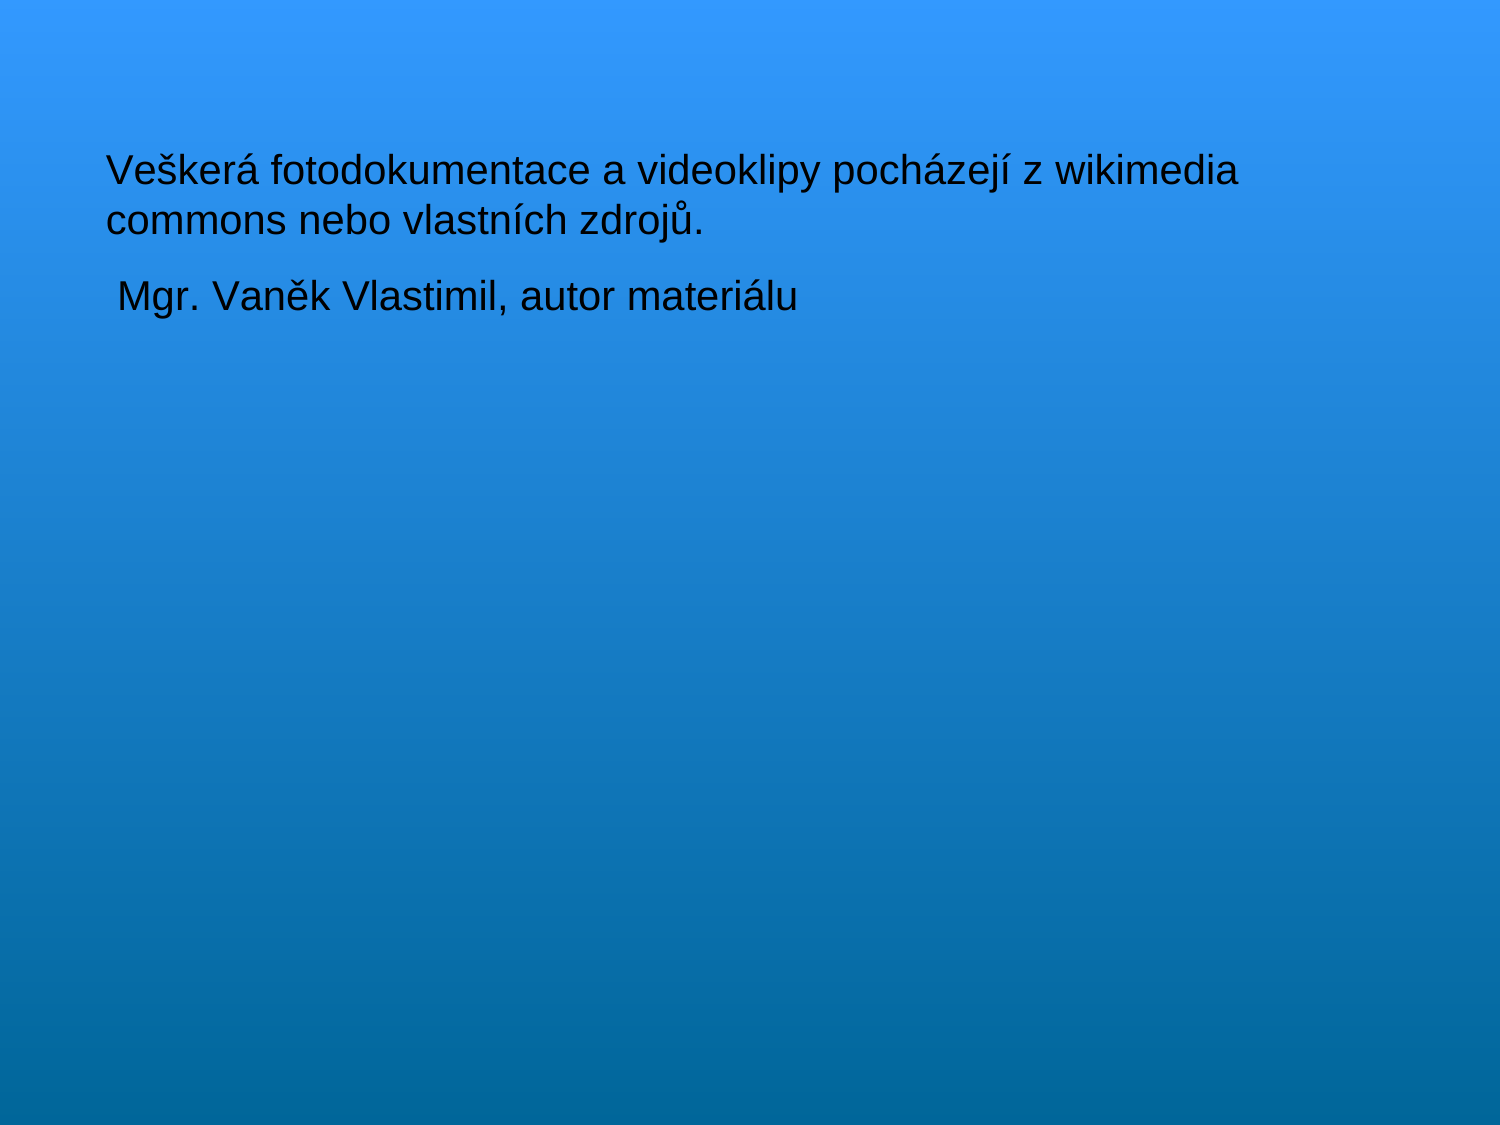

Veškerá fotodokumentace a videoklipy pocházejí z wikimedia commons nebo vlastních zdrojů.
Mgr. Vaněk Vlastimil, autor materiálu